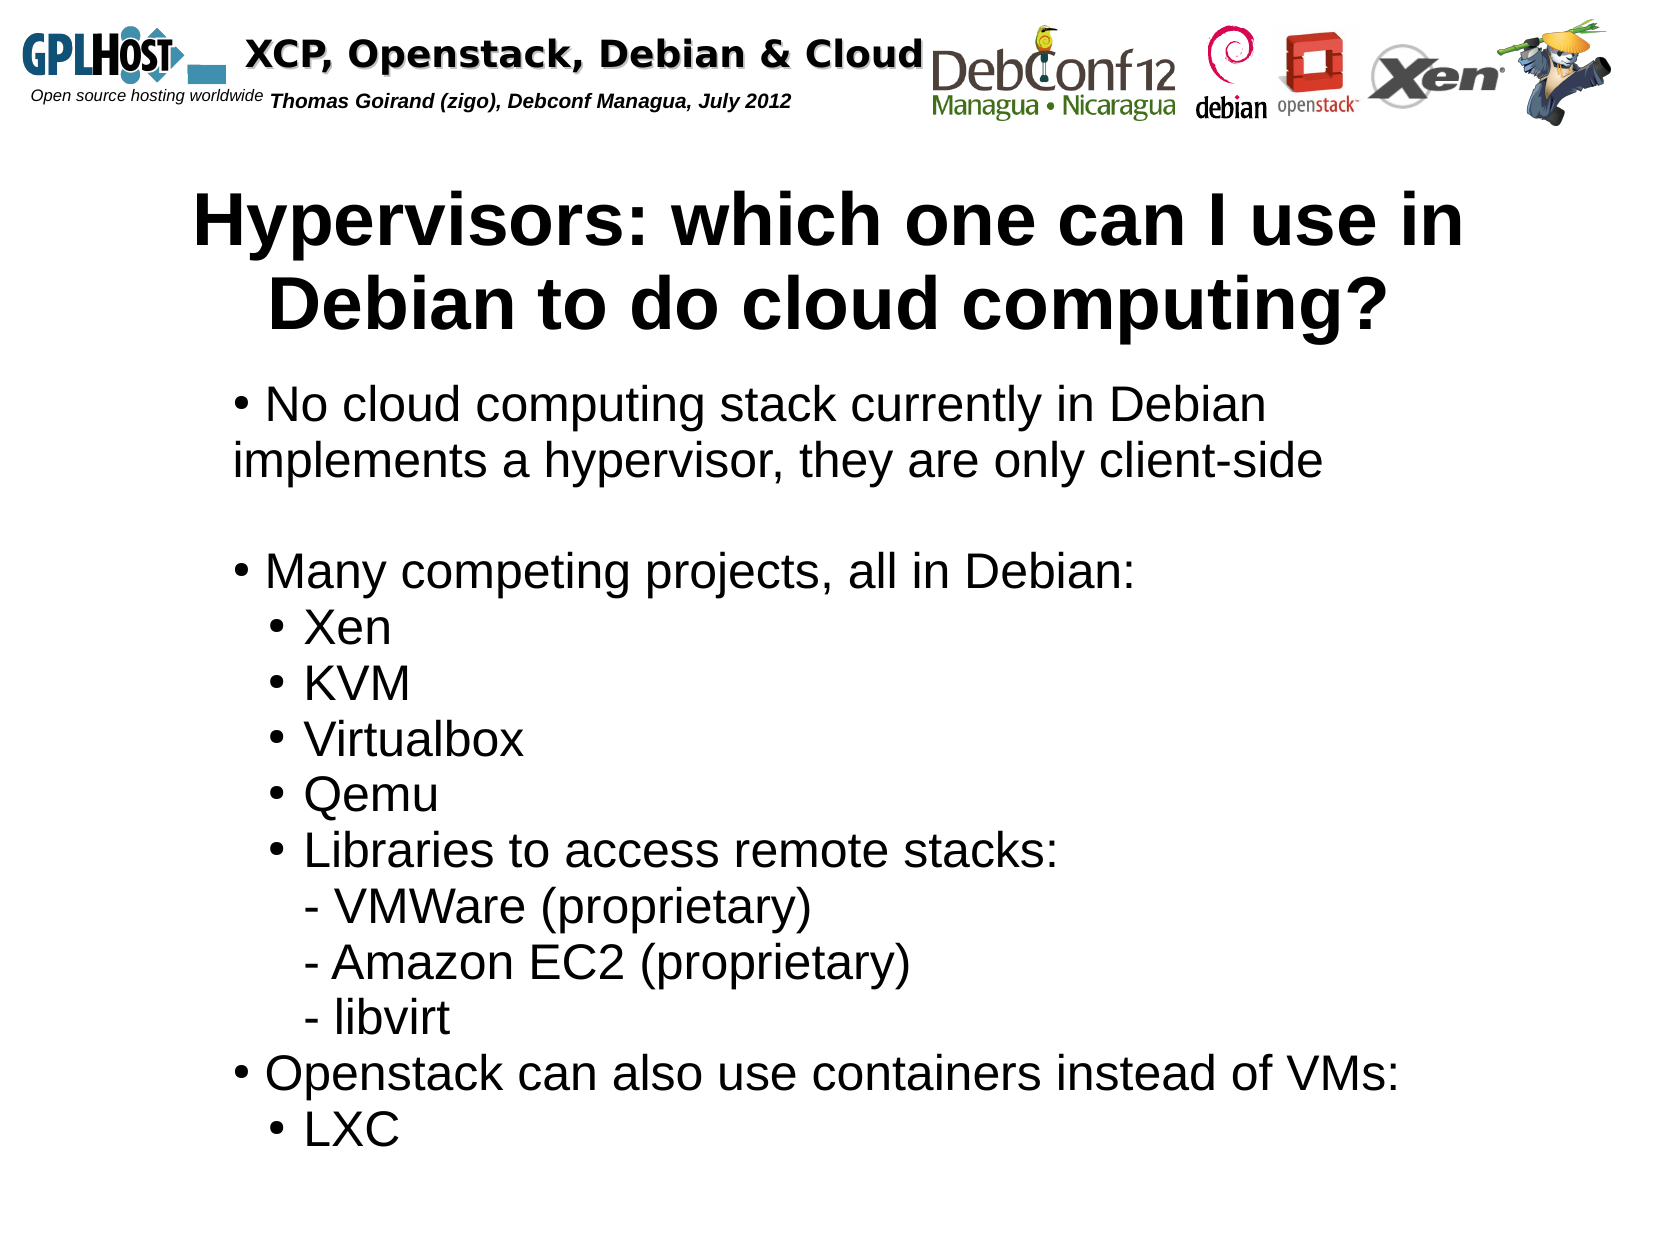

Hypervisors: which one can I use in Debian to do cloud computing?
 No cloud computing stack currently in Debian implements a hypervisor, they are only client-side
 Many competing projects, all in Debian:
Xen
KVM
Virtualbox
Qemu
Libraries to access remote stacks:
- VMWare (proprietary)
- Amazon EC2 (proprietary)
- libvirt
 Openstack can also use containers instead of VMs:
LXC